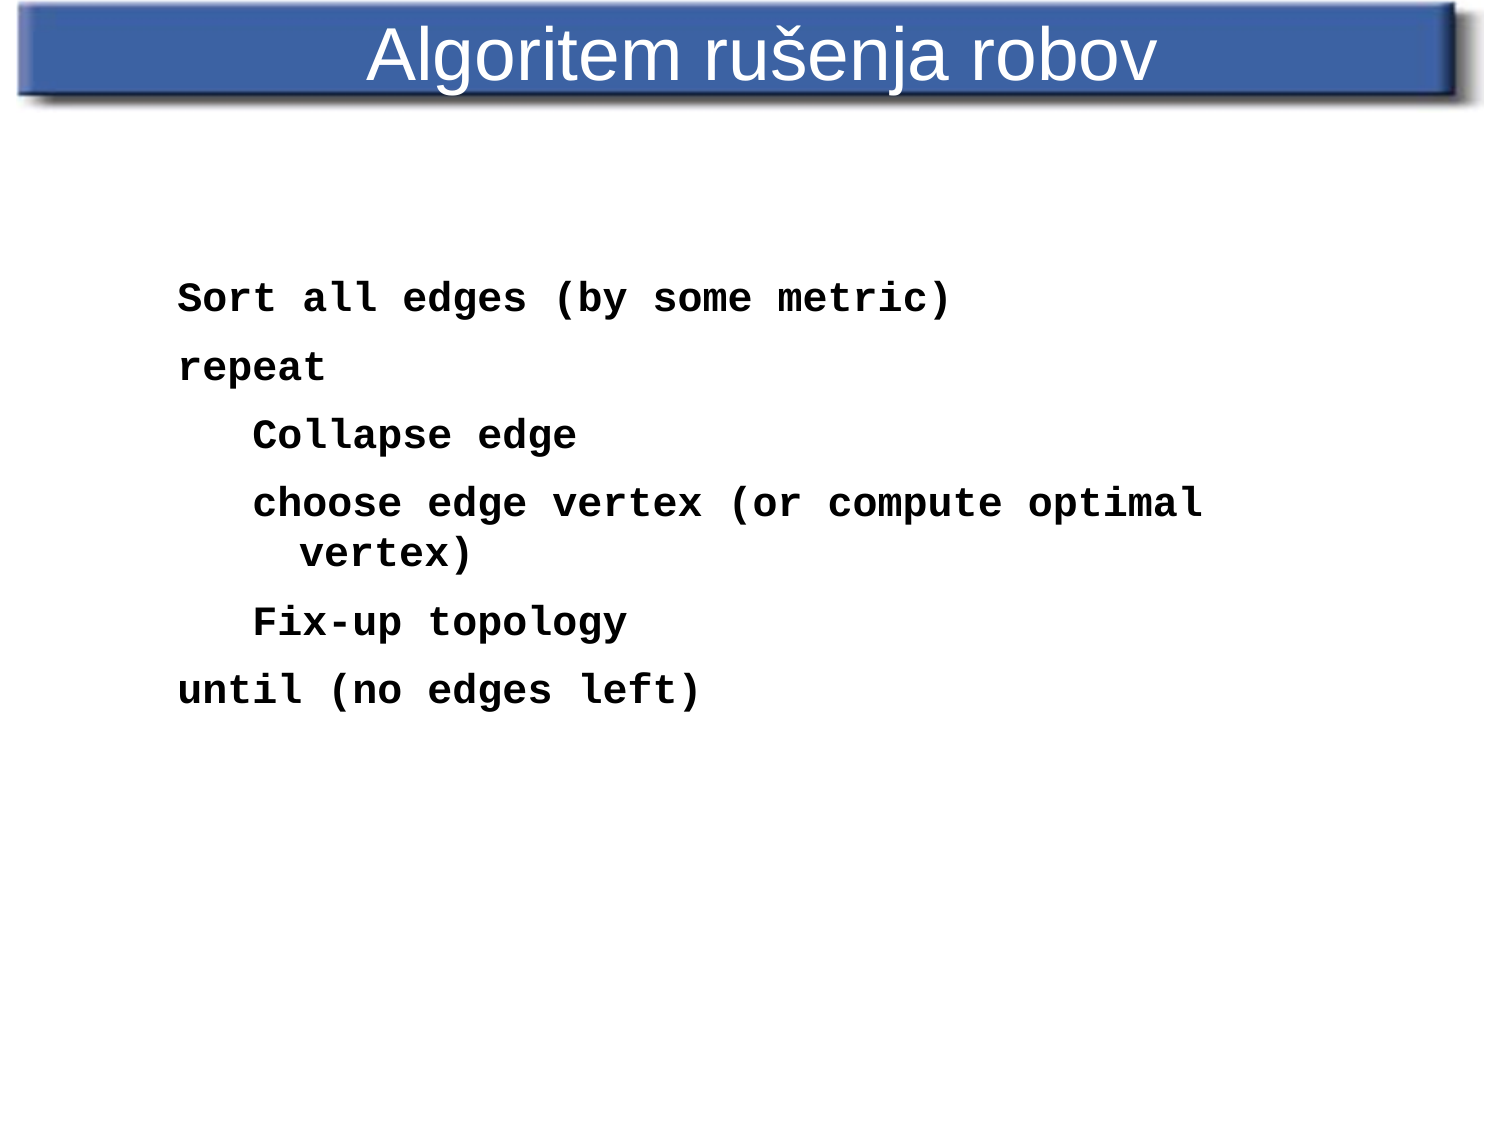

# Algoritem rušenja robov
Sort all edges (by some metric)
repeat
Collapse edge
choose edge vertex (or compute optimal vertex)
Fix-up topology
until (no edges left)